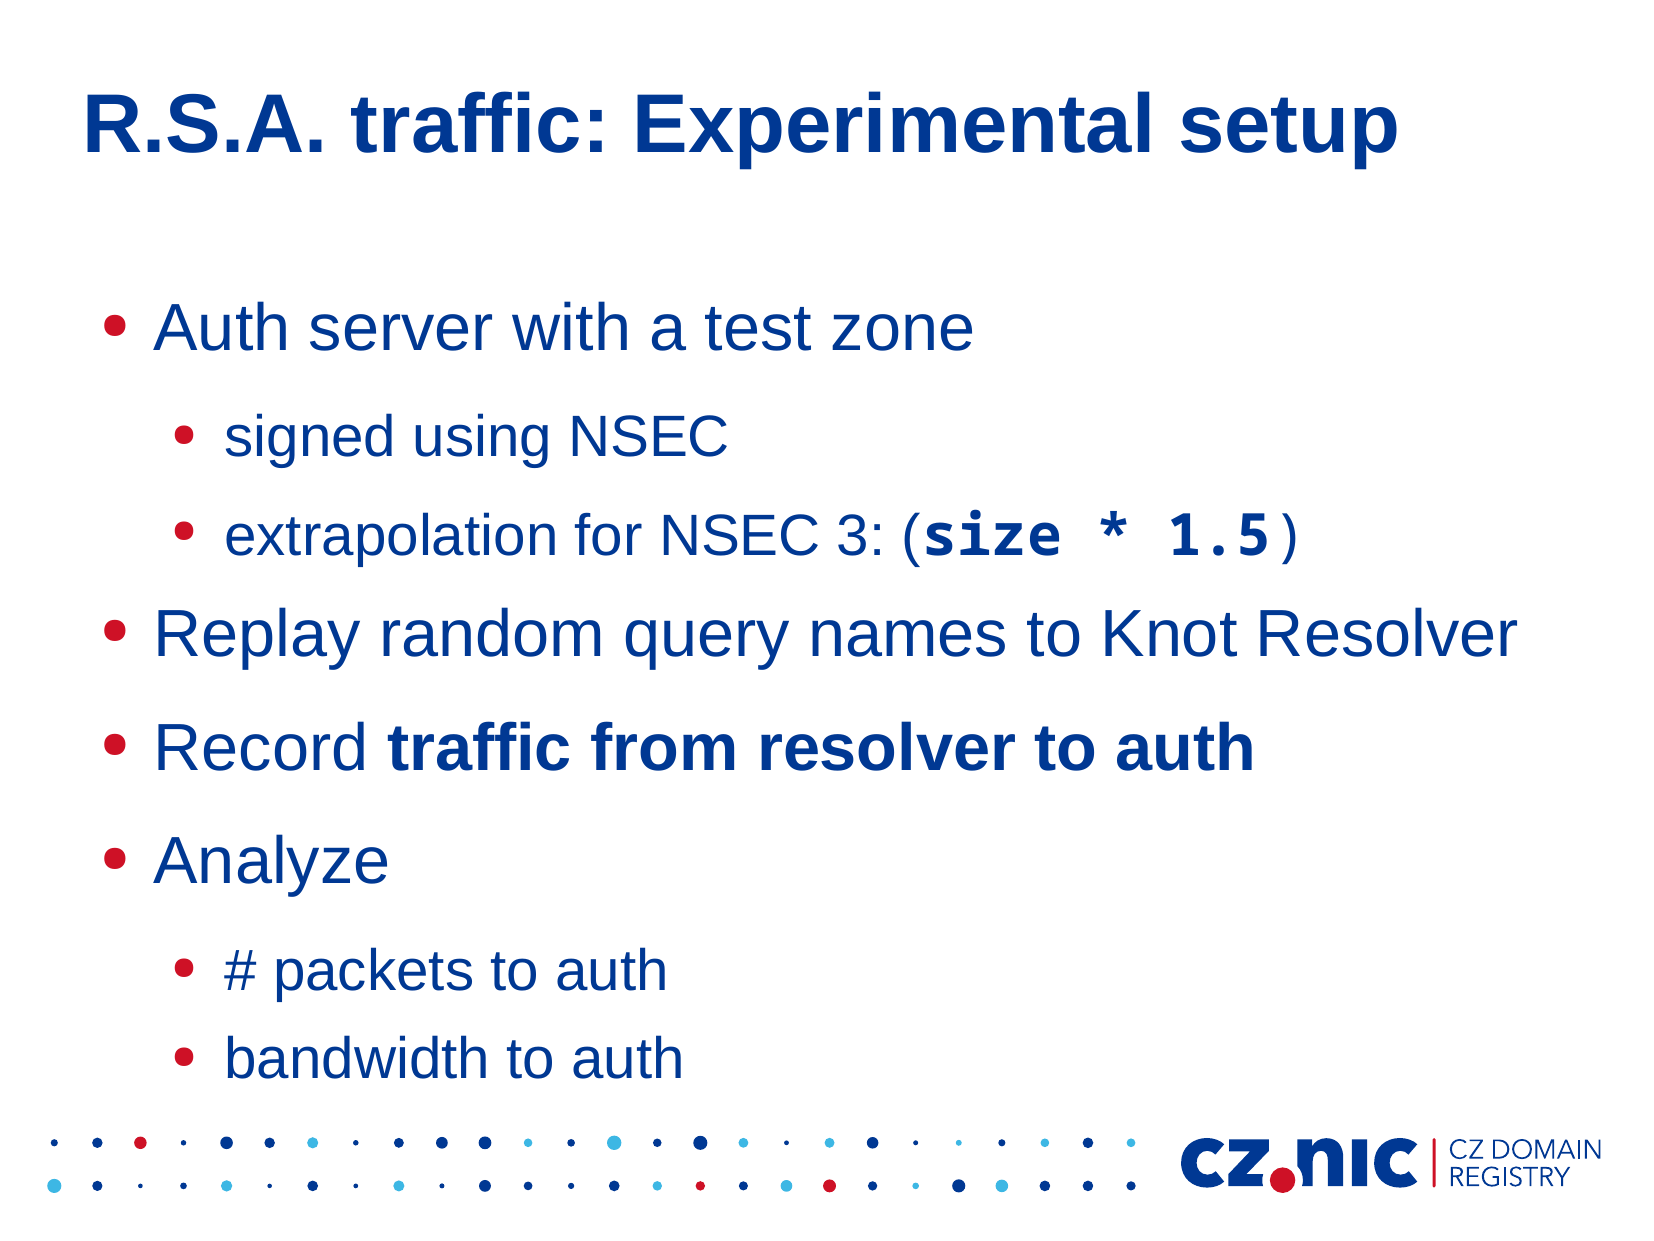

# R.S.A. traffic: Experimental setup
Auth server with a test zone
signed using NSEC
extrapolation for NSEC 3: (size * 1.5)
Replay random query names to Knot Resolver
Record traffic from resolver to auth
Analyze
# packets to auth
bandwidth to auth